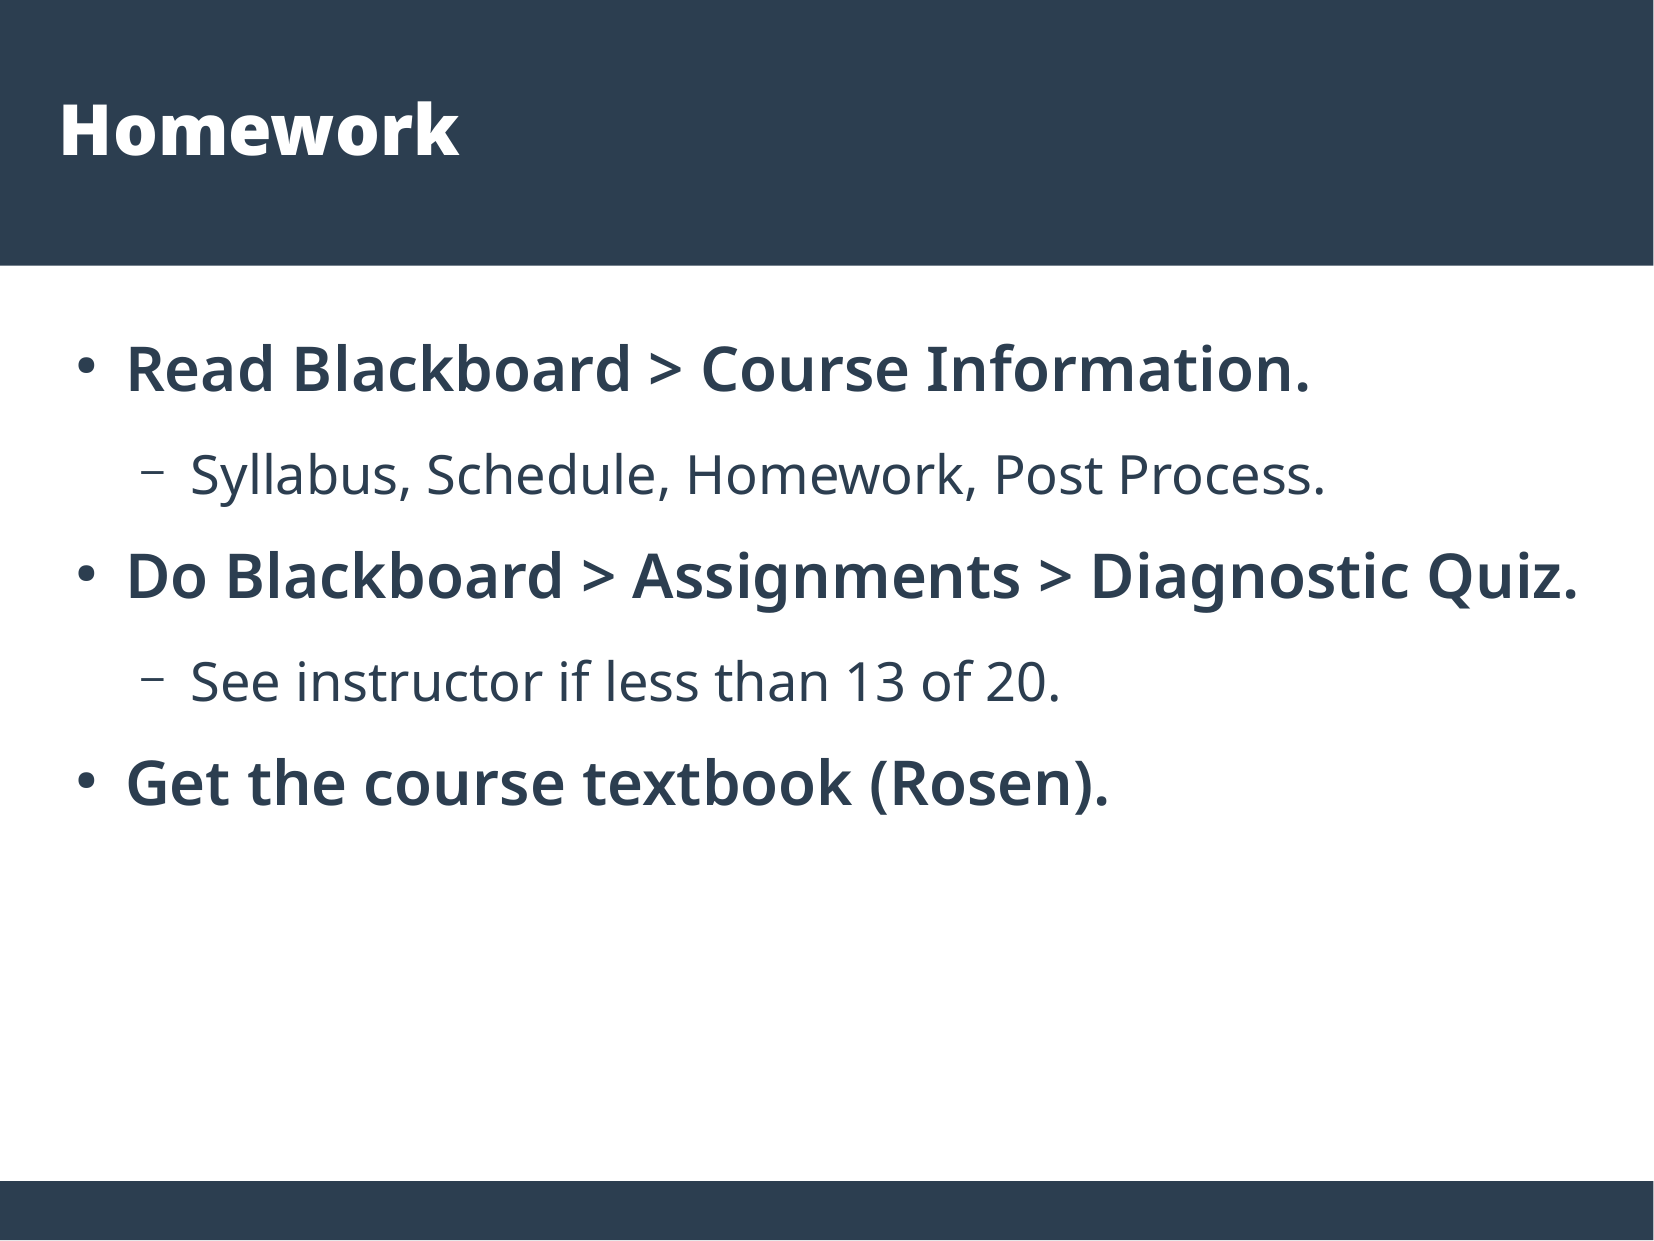

# Homework
Read Blackboard > Course Information.
Syllabus, Schedule, Homework, Post Process.
Do Blackboard > Assignments > Diagnostic Quiz.
See instructor if less than 13 of 20.
Get the course textbook (Rosen).